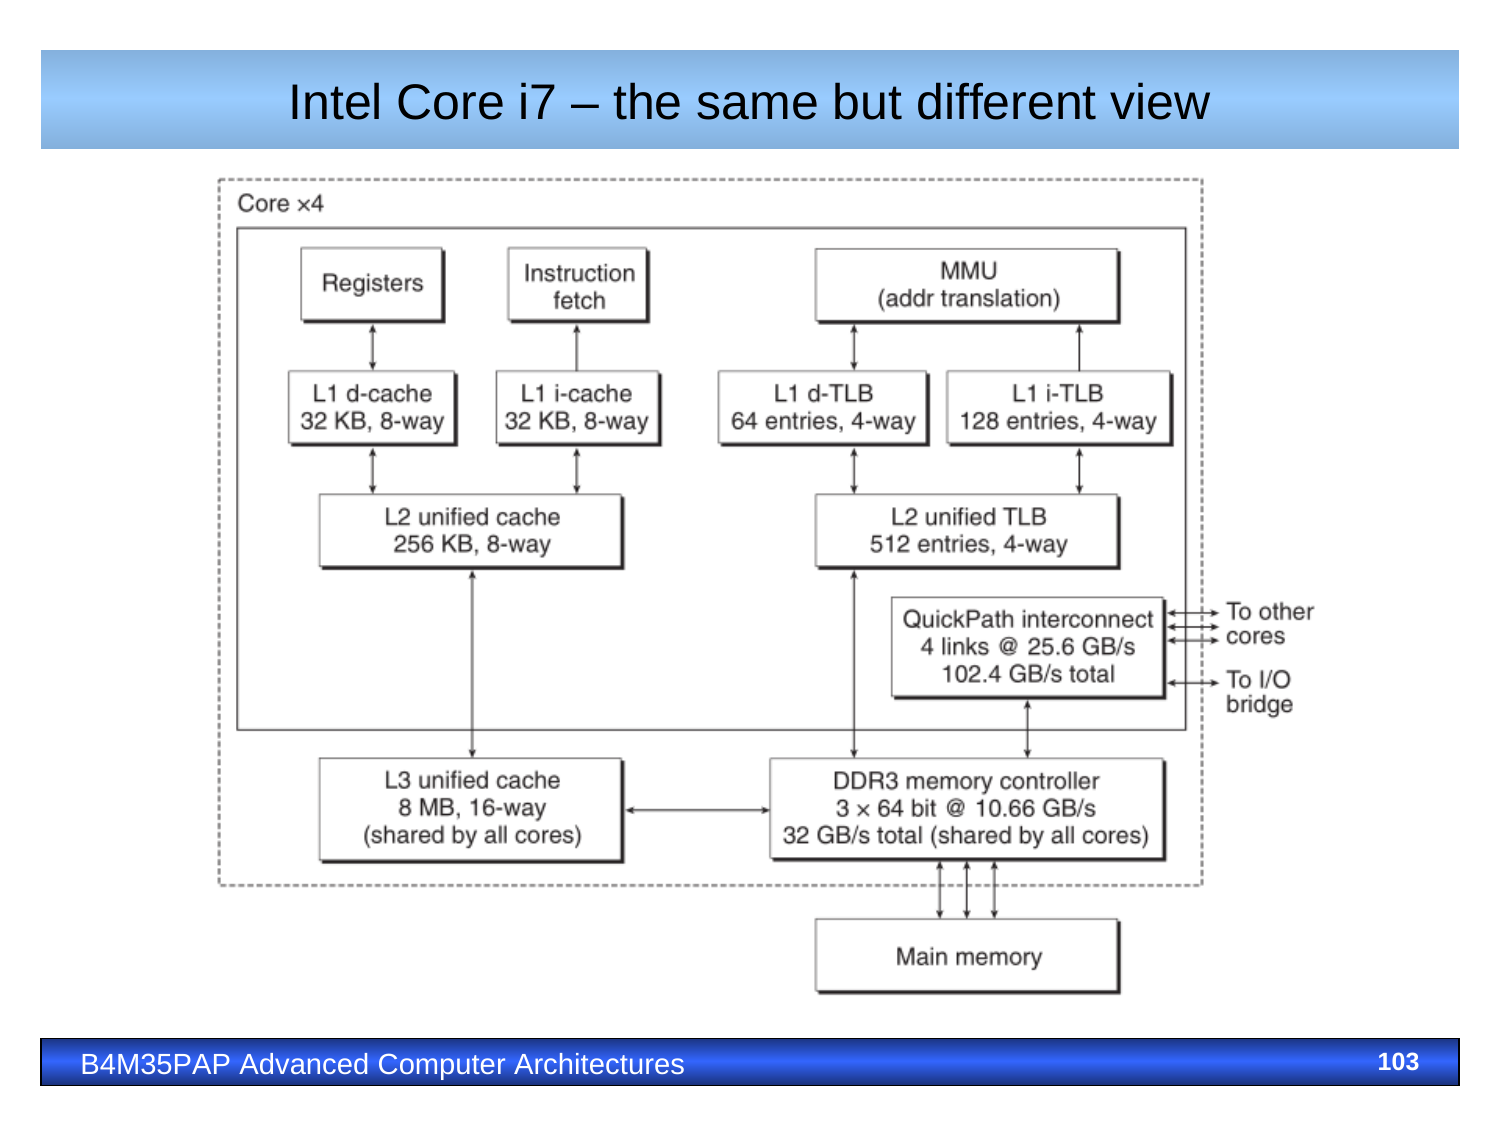

# Intel Core i7 – the same but different view